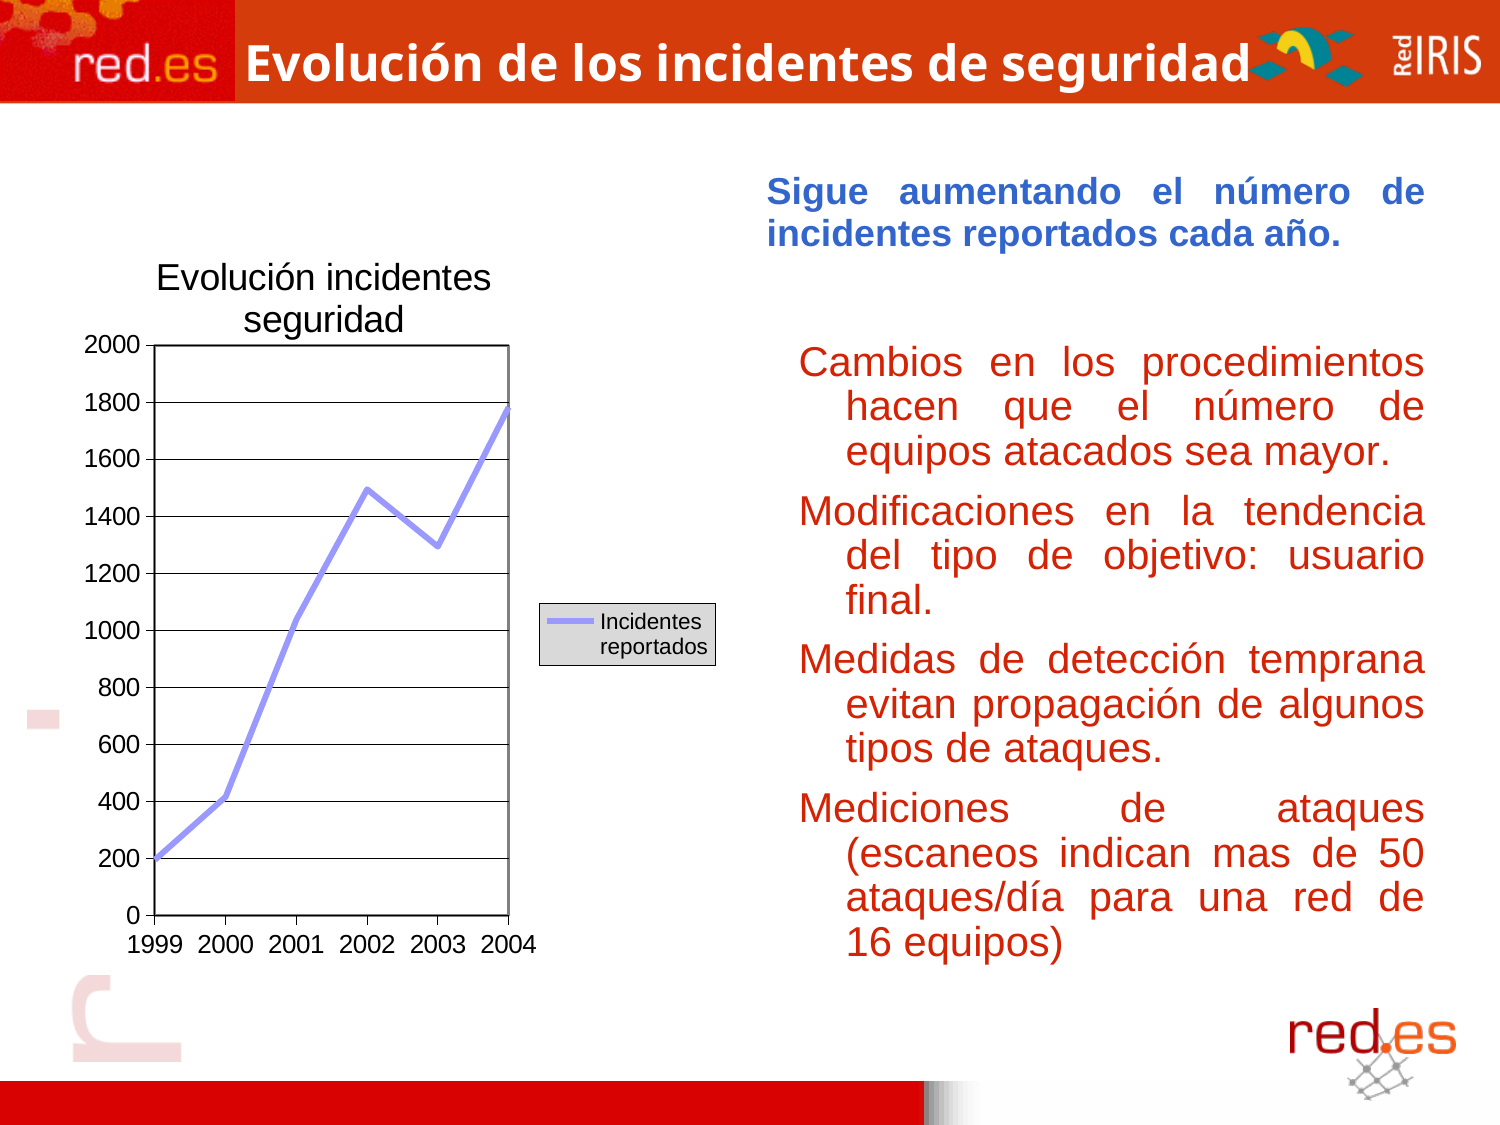

# Evolución de los incidentes de seguridad
Sigue aumentando el número de incidentes reportados cada año.
Cambios en los procedimientos hacen que el número de equipos atacados sea mayor.
Modificaciones en la tendencia del tipo de objetivo: usuario final.
Medidas de detección temprana evitan propagación de algunos tipos de ataques.
Mediciones de ataques (escaneos indican mas de 50 ataques/día para una red de 16 equipos)
### Chart: Evolución incidentes
seguridad
| Category | Incidentes reportados |
|---|---|
| 1999 | 195.0 |
| 2000 | 416.0 |
| 2001 | 1038.0 |
| 2002 | 1495.0 |
| 2003 | 1294.0 |
| 2004 | 1783.0 |